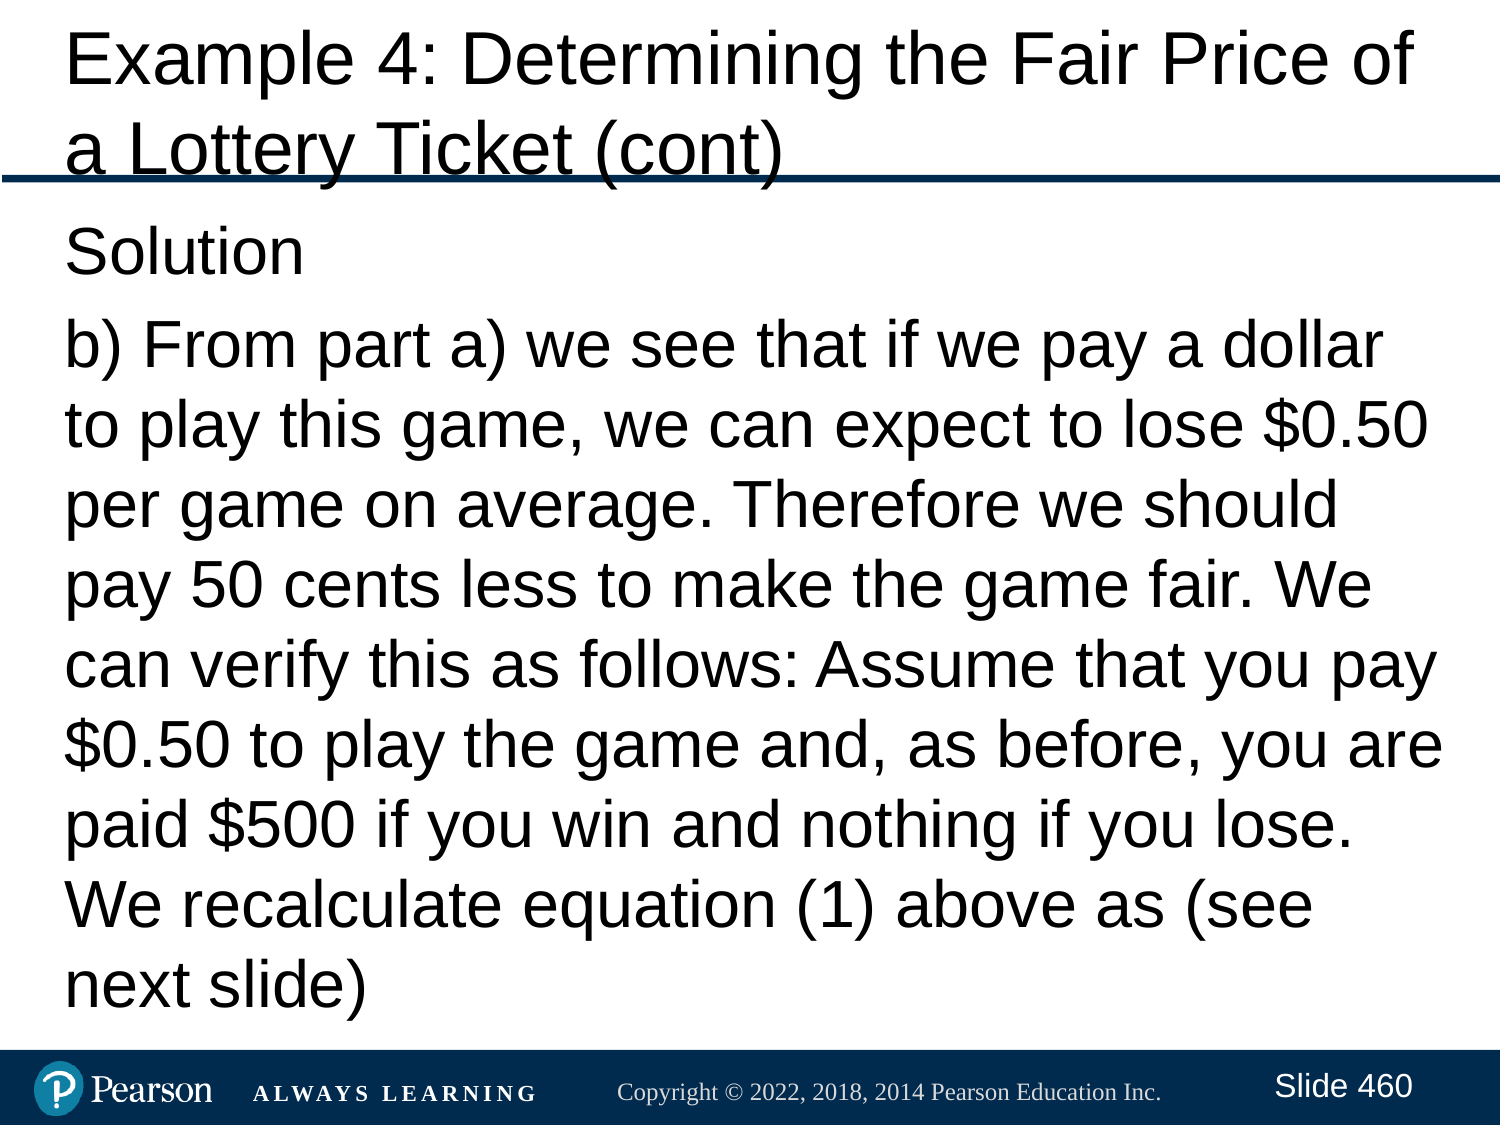

# Example 4: Determining the Fair Price of a Lottery Ticket (cont)
Solution
b) From part a) we see that if we pay a dollar to play this game, we can expect to lose $0.50 per game on average. Therefore we should pay 50 cents less to make the game fair. We can verify this as follows: Assume that you pay $0.50 to play the game and, as before, you are paid $500 if you win and nothing if you lose. We recalculate equation (1) above as (see next slide)